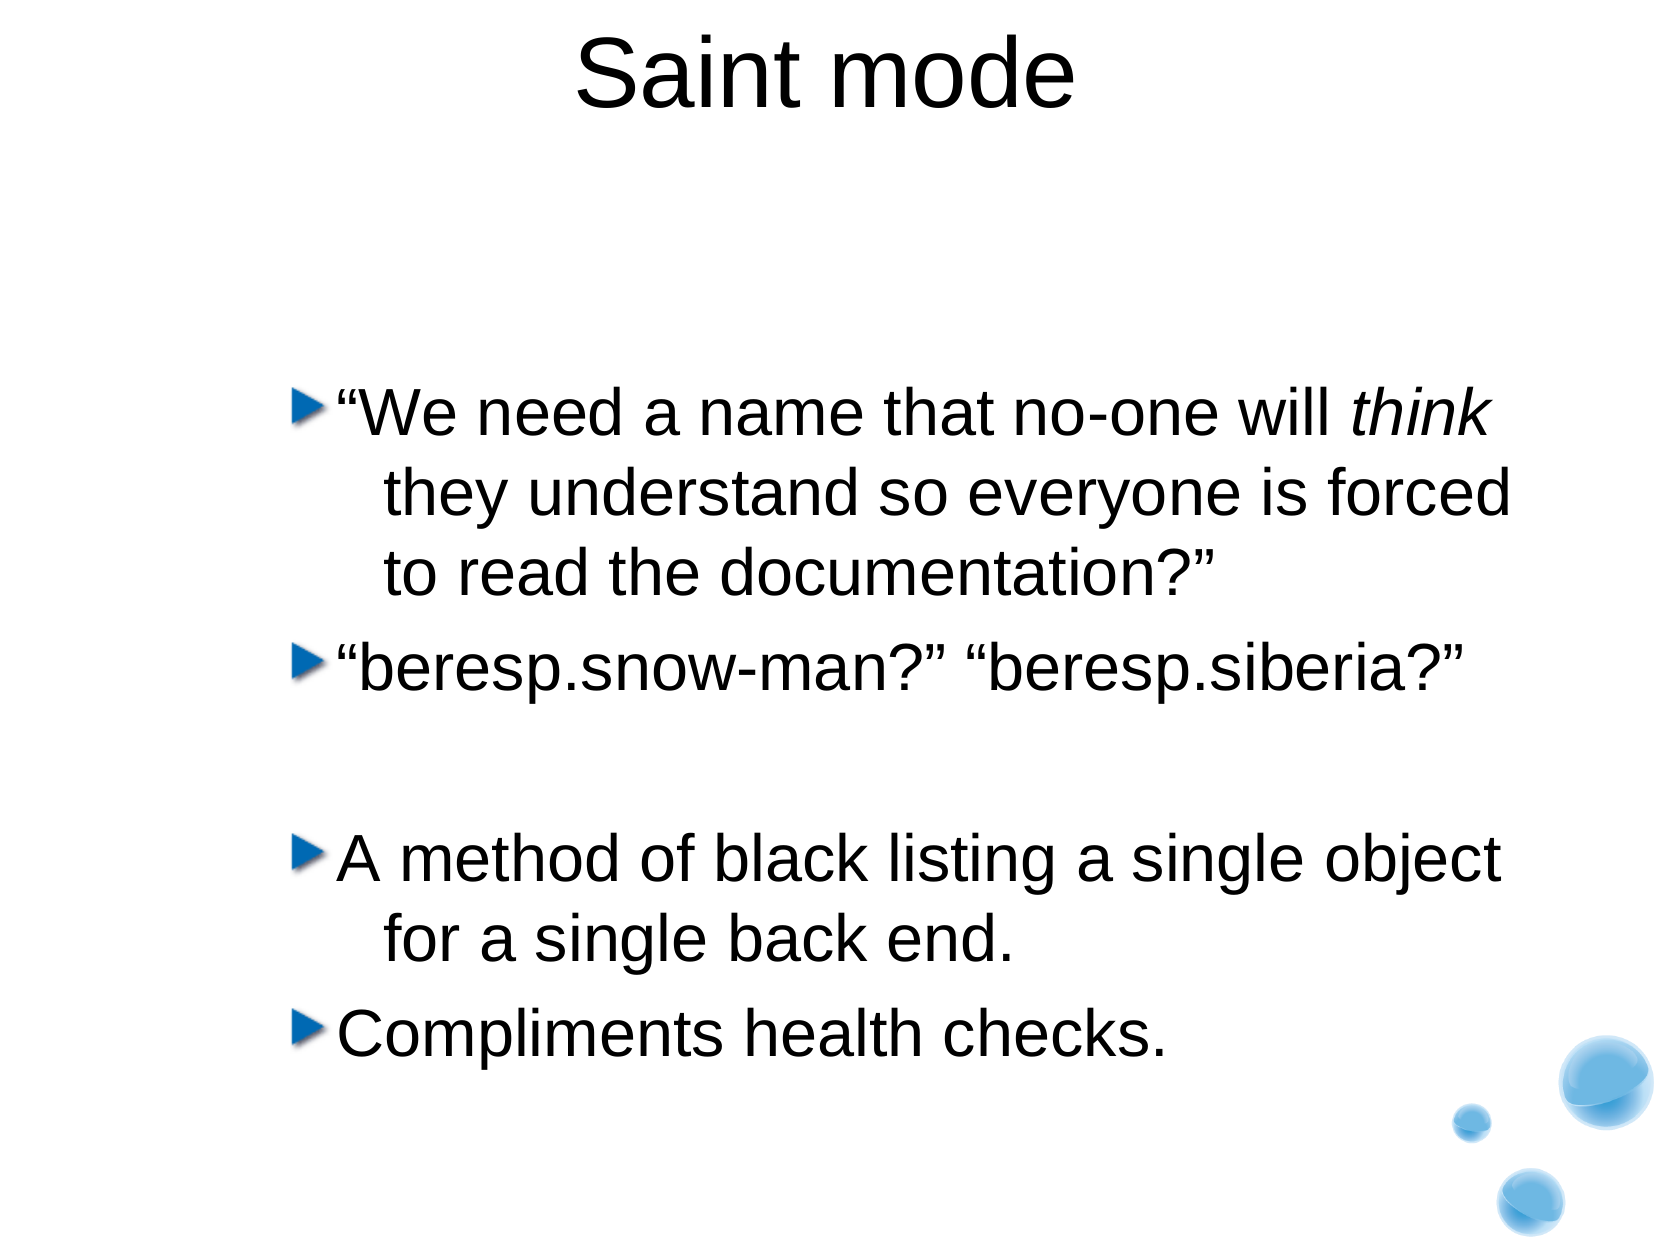

# Saint mode
“We need a name that no-one will think they understand so everyone is forced to read the documentation?”
“beresp.snow-man?” “beresp.siberia?”
A method of black listing a single object for a single back end.
Compliments health checks.